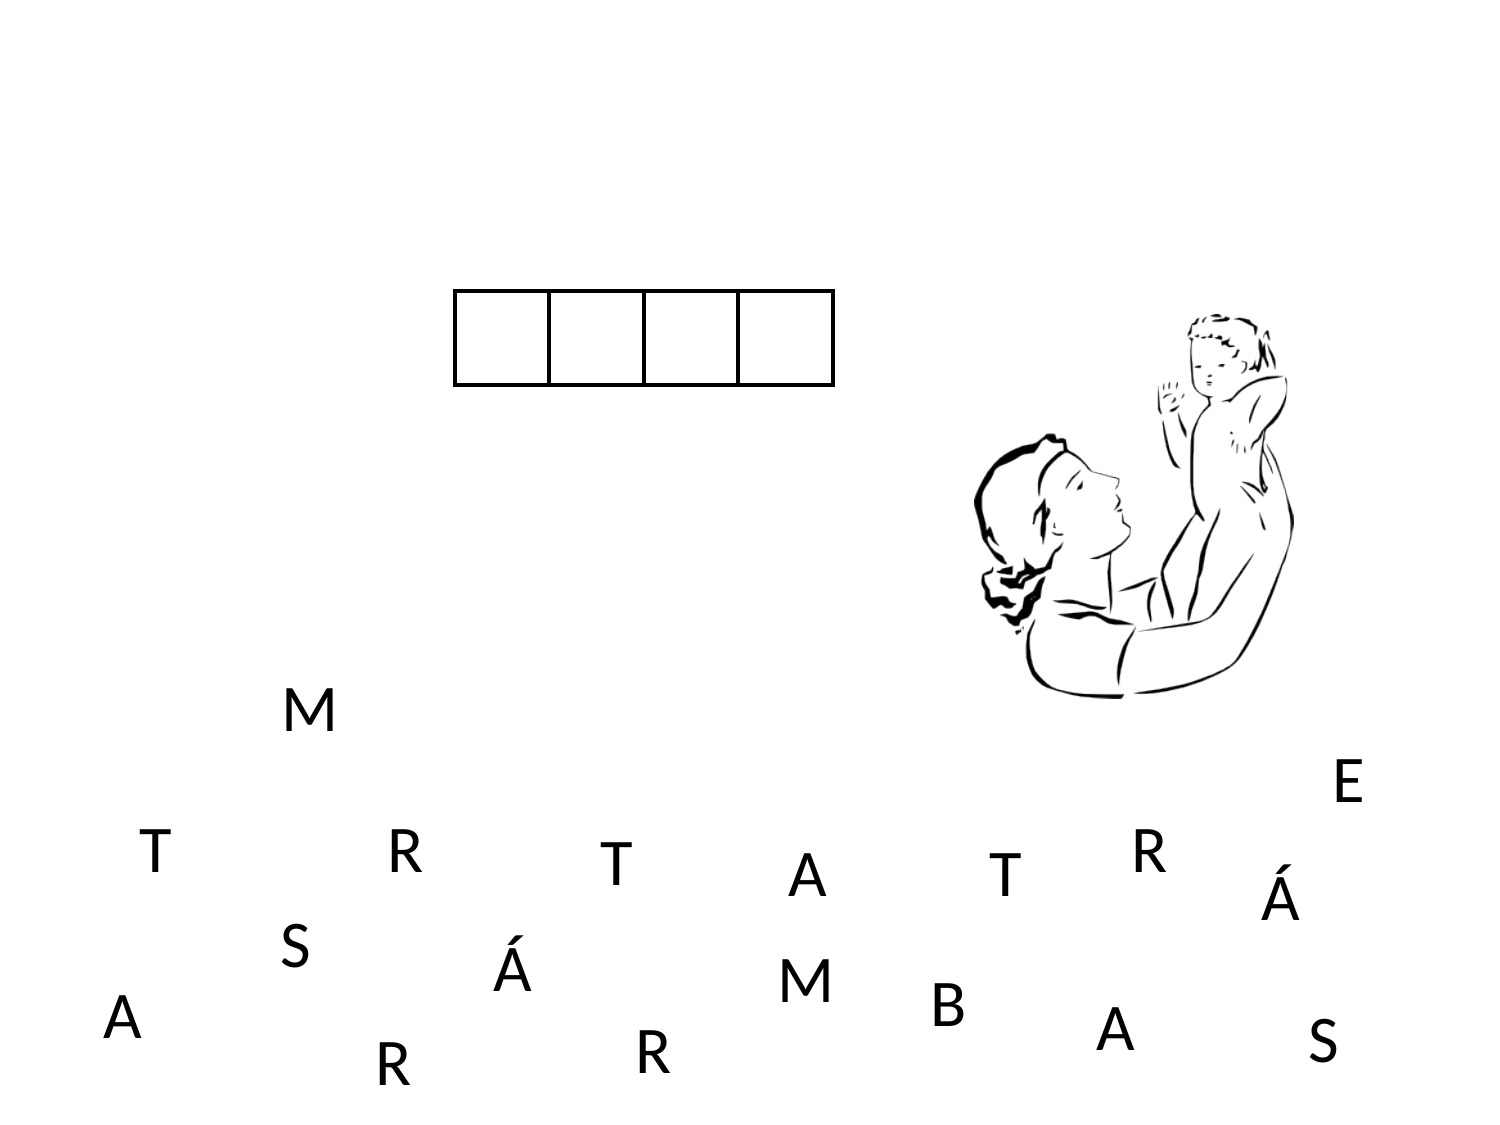

M
E
T
R
R
T
A
T
Á
S
Á
M
B
A
A
S
R
R